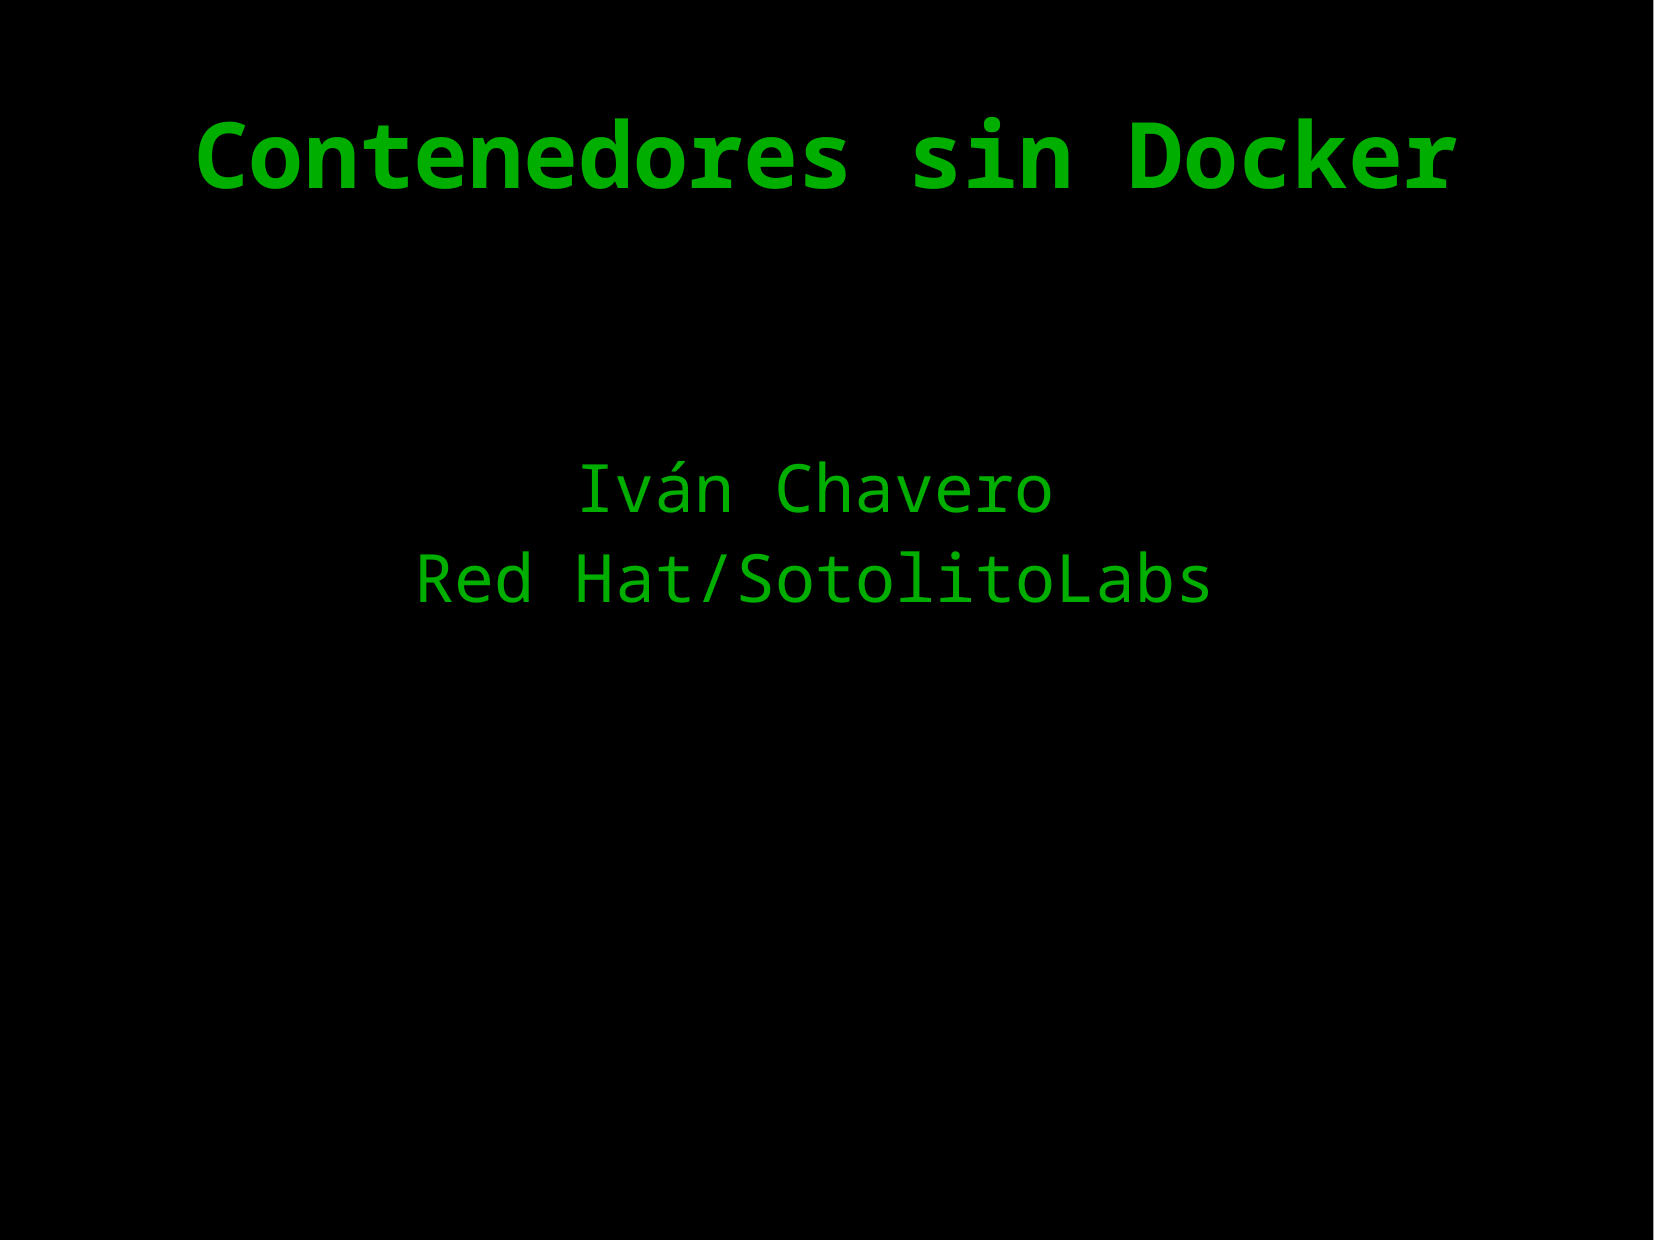

# Contenedores sin Docker
Iván Chavero
Red Hat/SotolitoLabs